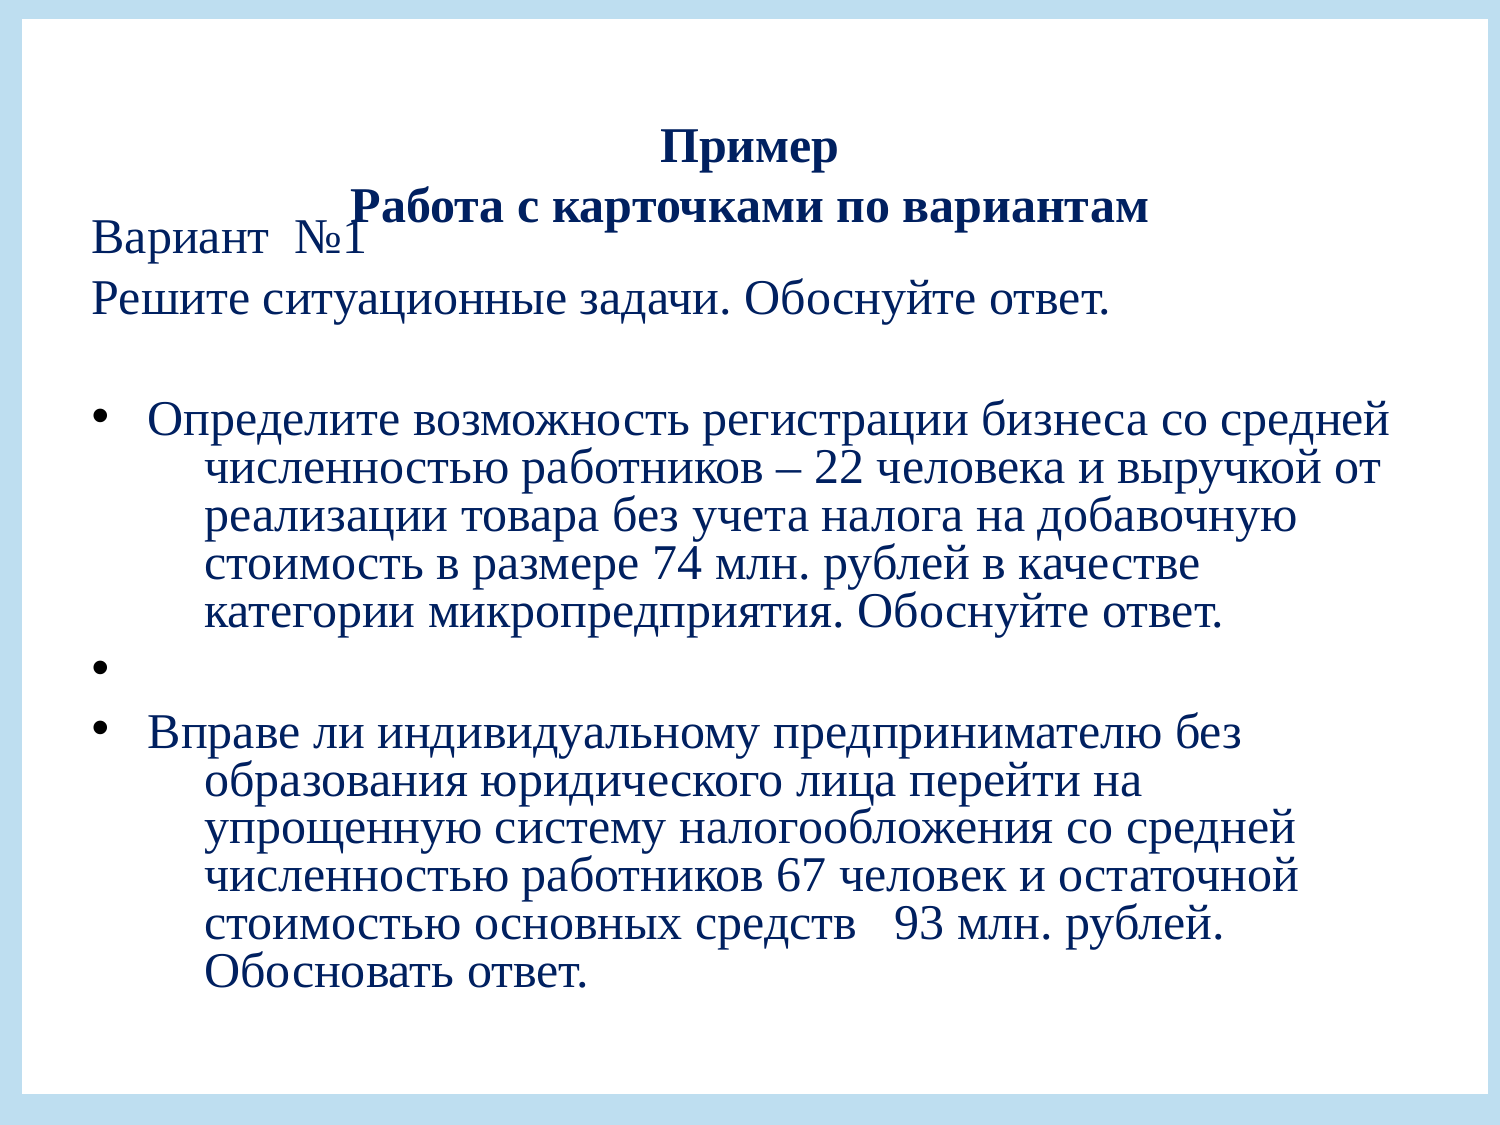

# Пример Работа с карточками по вариантам
Вариант №1
Решите ситуационные задачи. Обоснуйте ответ.
Определите возможность регистрации бизнеса со средней численностью работников – 22 человека и выручкой от реализации товара без учета налога на добавочную стоимость в размере 74 млн. рублей в качестве категории микропредприятия. Обоснуйте ответ.
Вправе ли индивидуальному предпринимателю без образования юридического лица перейти на упрощенную систему налогообложения со средней численностью работников 67 человек и остаточной стоимостью основных средств 93 млн. рублей. Обосновать ответ.